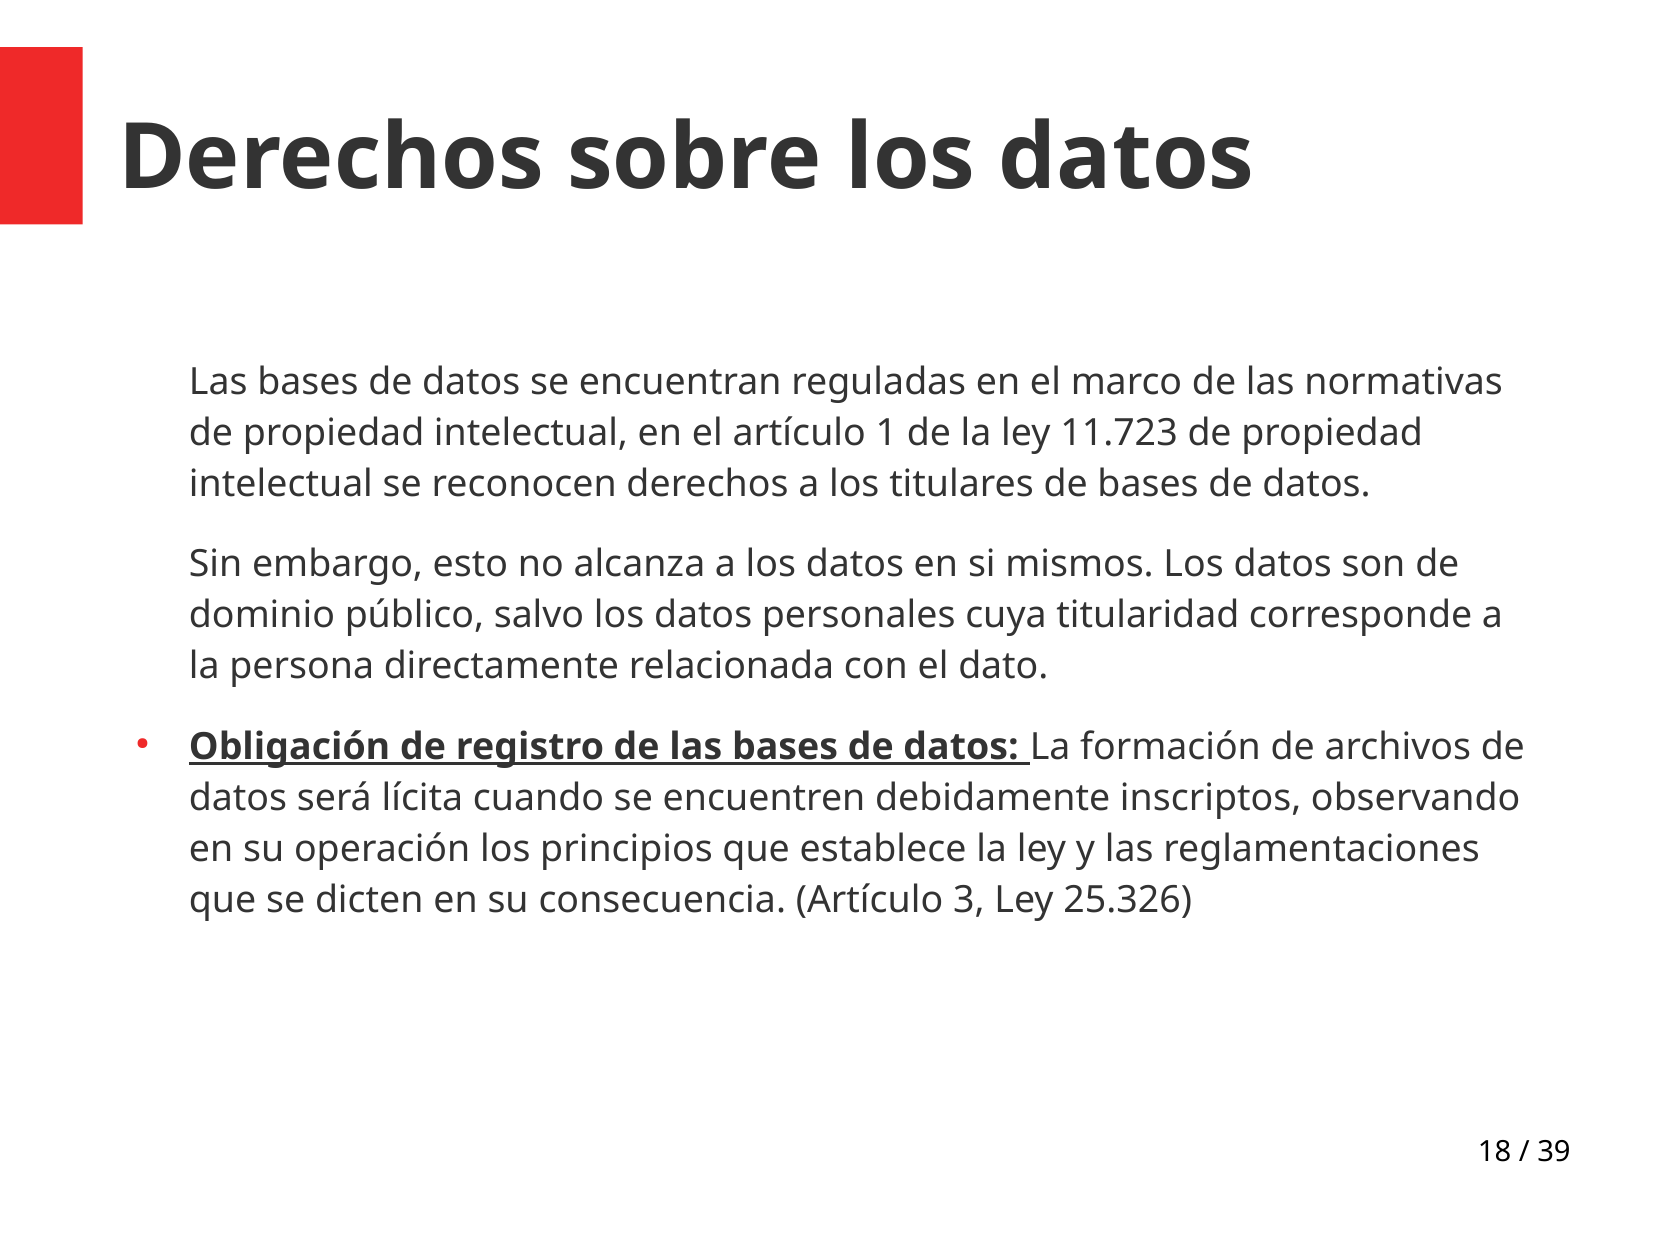

# Derechos sobre los datos
Las bases de datos se encuentran reguladas en el marco de las normativas de propiedad intelectual, en el artículo 1 de la ley 11.723 de propiedad intelectual se reconocen derechos a los titulares de bases de datos.
Sin embargo, esto no alcanza a los datos en si mismos. Los datos son de dominio público, salvo los datos personales cuya titularidad corresponde a la persona directamente relacionada con el dato.
Obligación de registro de las bases de datos: La formación de archivos de datos será lícita cuando se encuentren debidamente inscriptos, observando en su operación los principios que establece la ley y las reglamentaciones que se dicten en su consecuencia. (Artículo 3, Ley 25.326)
18